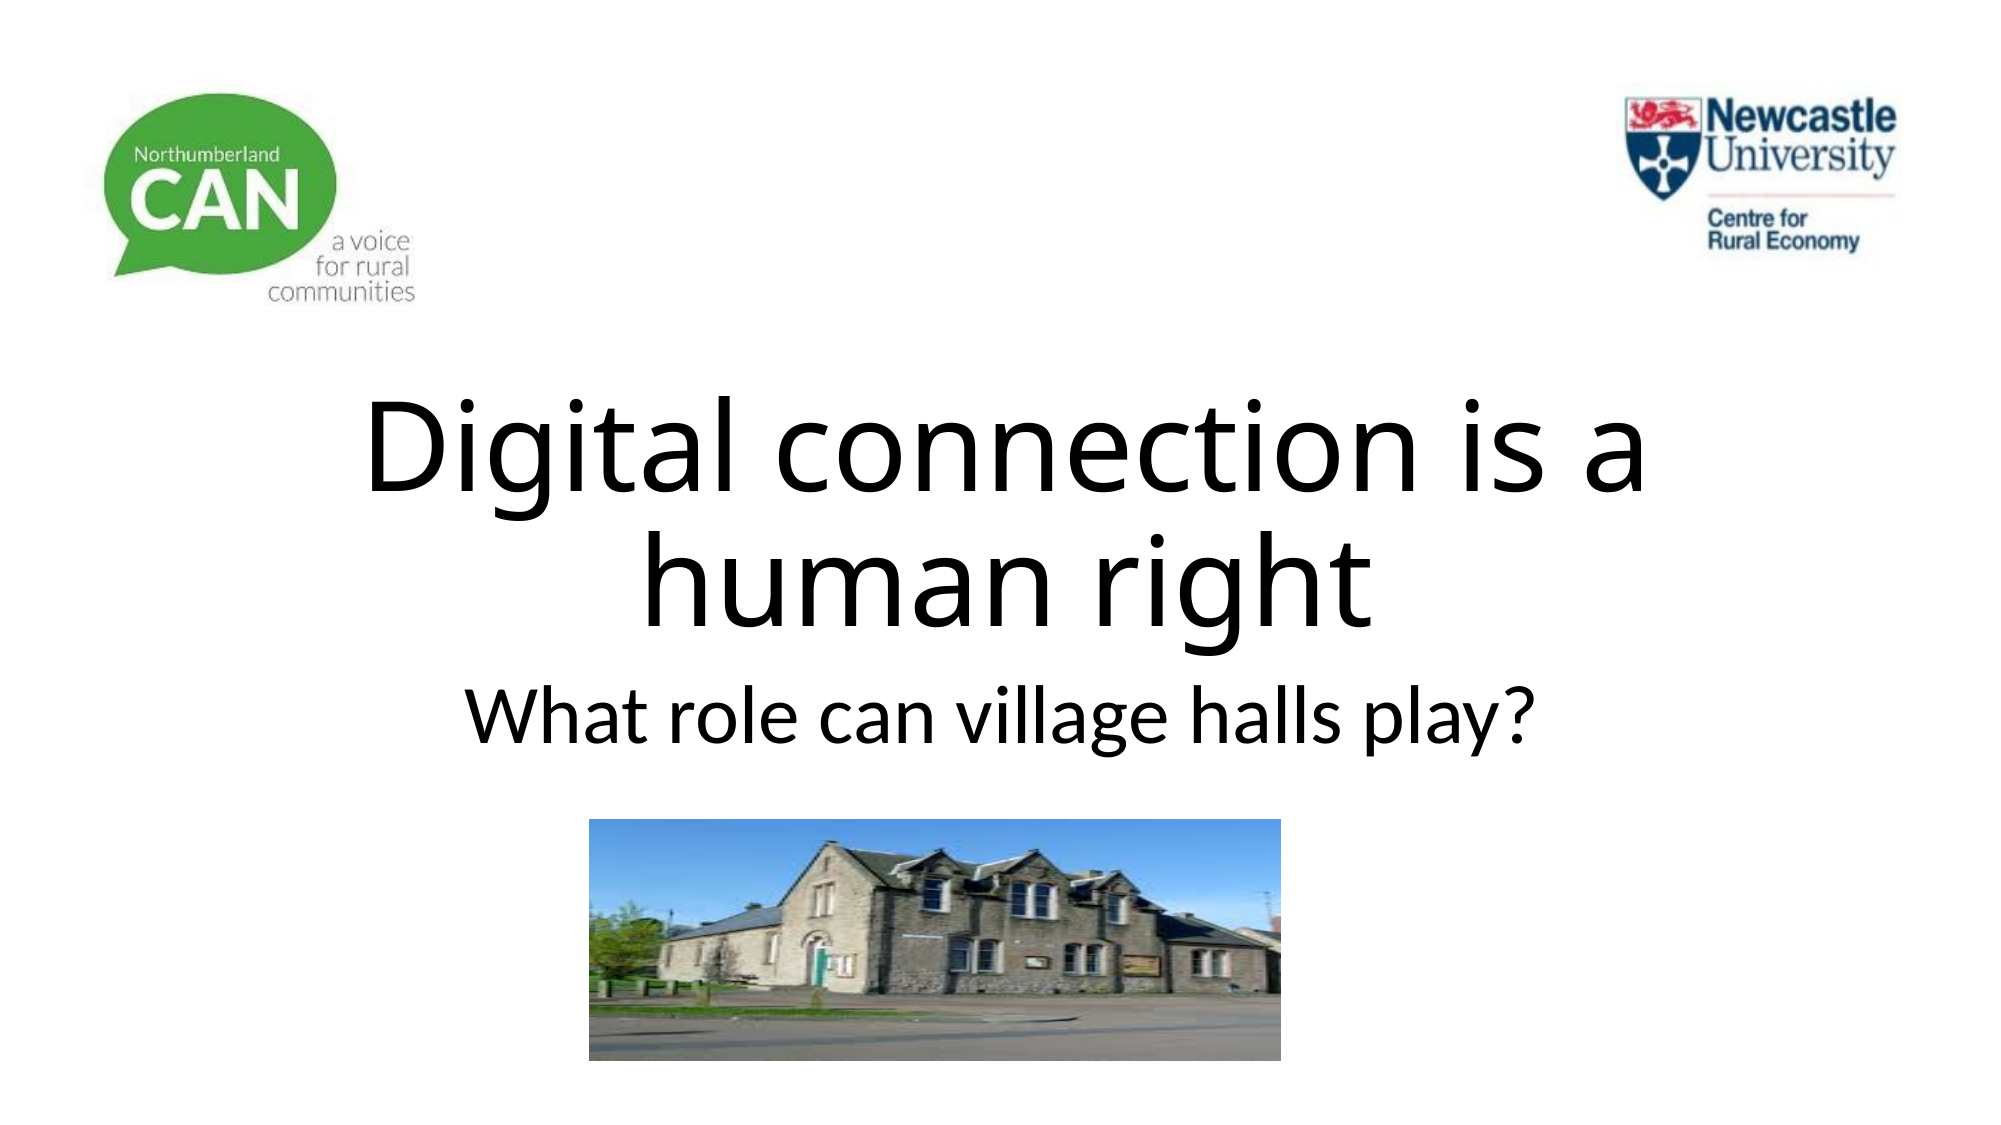

# Digital connection is a human right
What role can village halls play?